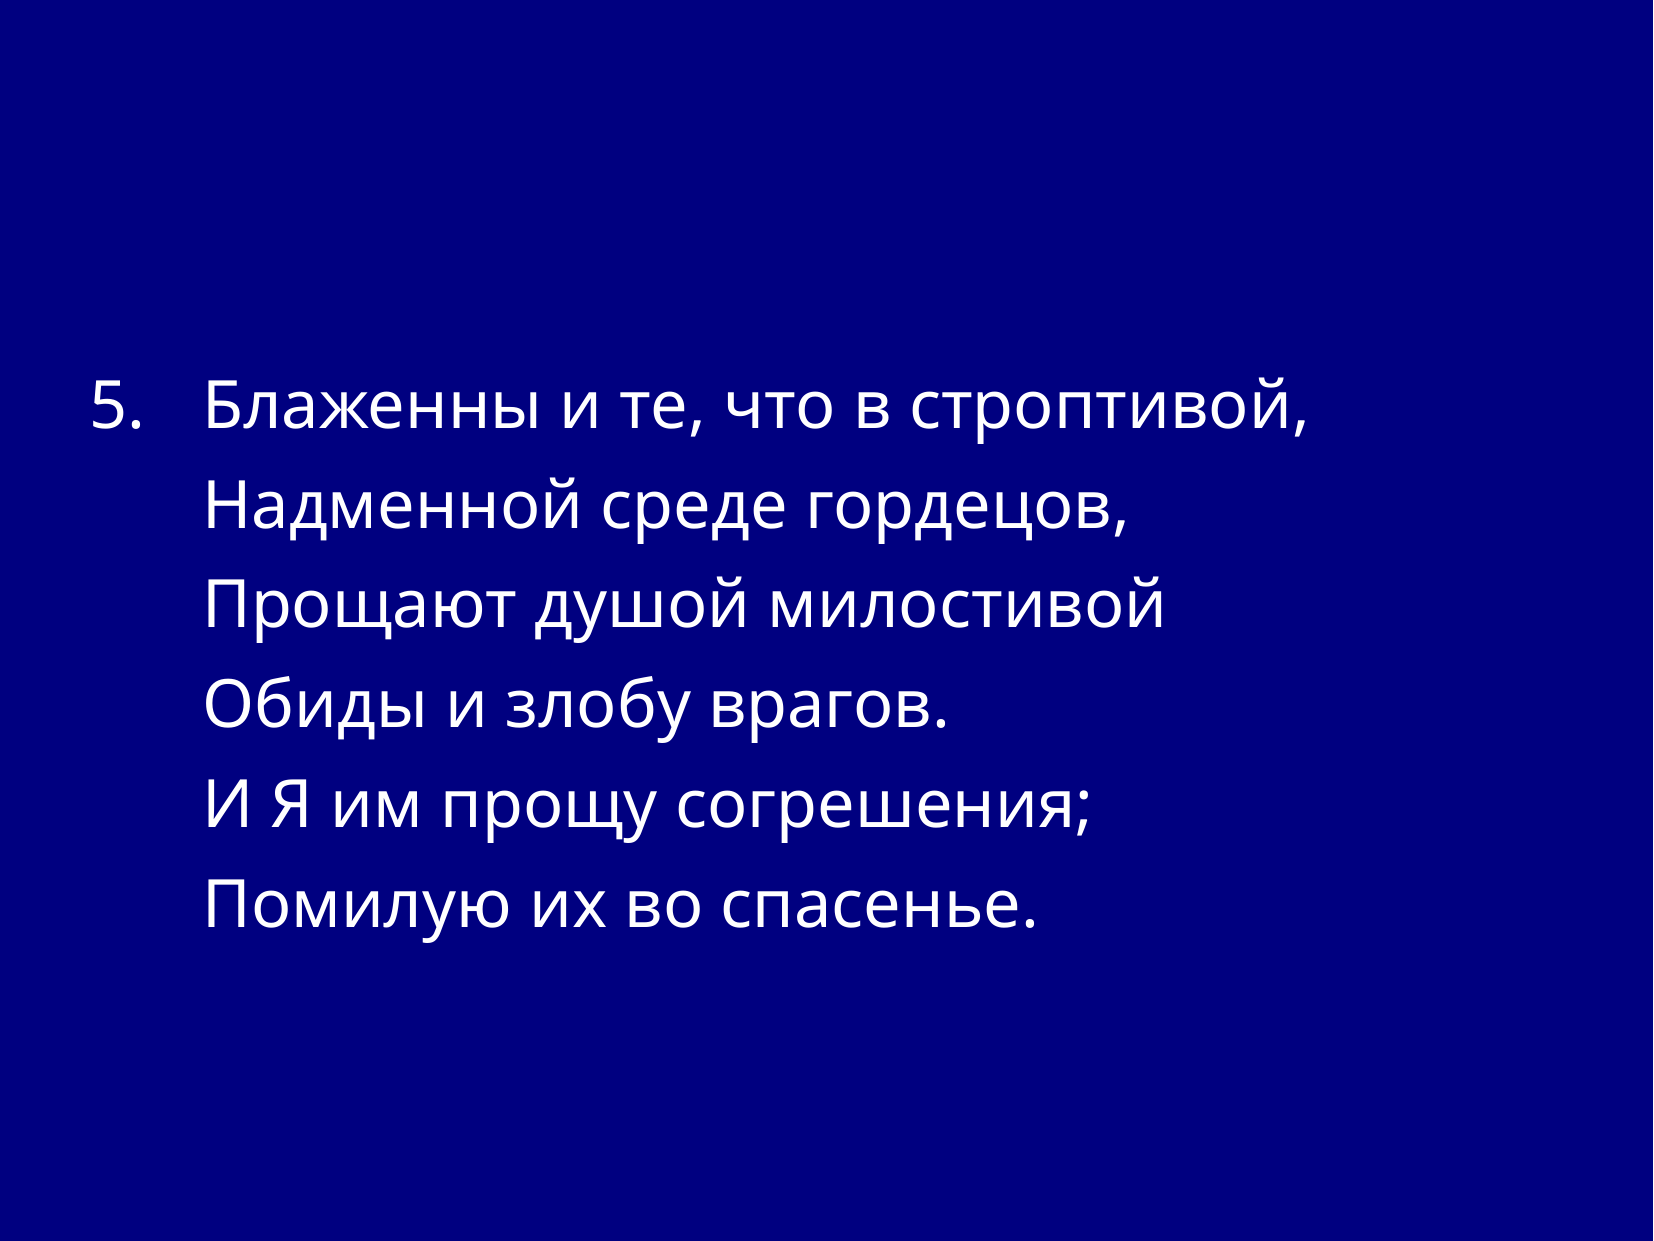

5.	Блаженны и те, что в строптивой,
	Надменной среде гордецов,
	Прощают душой милостивой
	Обиды и злобу врагов.
	И Я им прощу согрешения;
	Помилую их во спасенье.